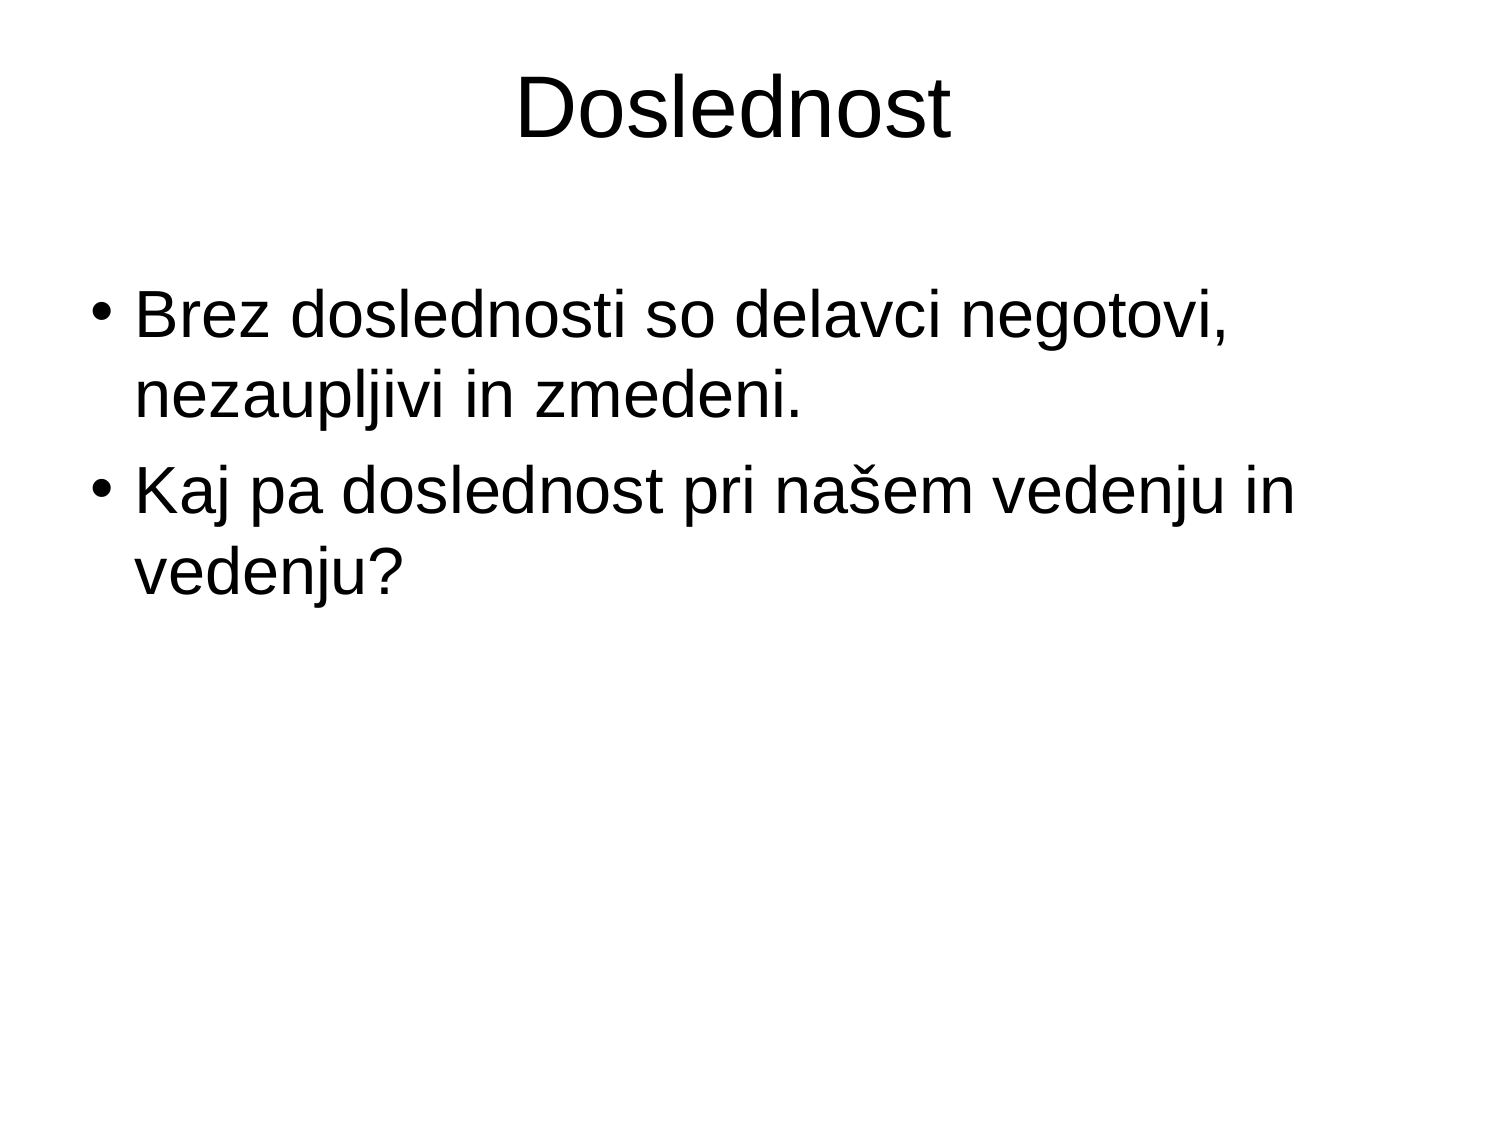

# Doslednost
Brez doslednosti so delavci negotovi, nezaupljivi in zmedeni.
Kaj pa doslednost pri našem vedenju in vedenju?